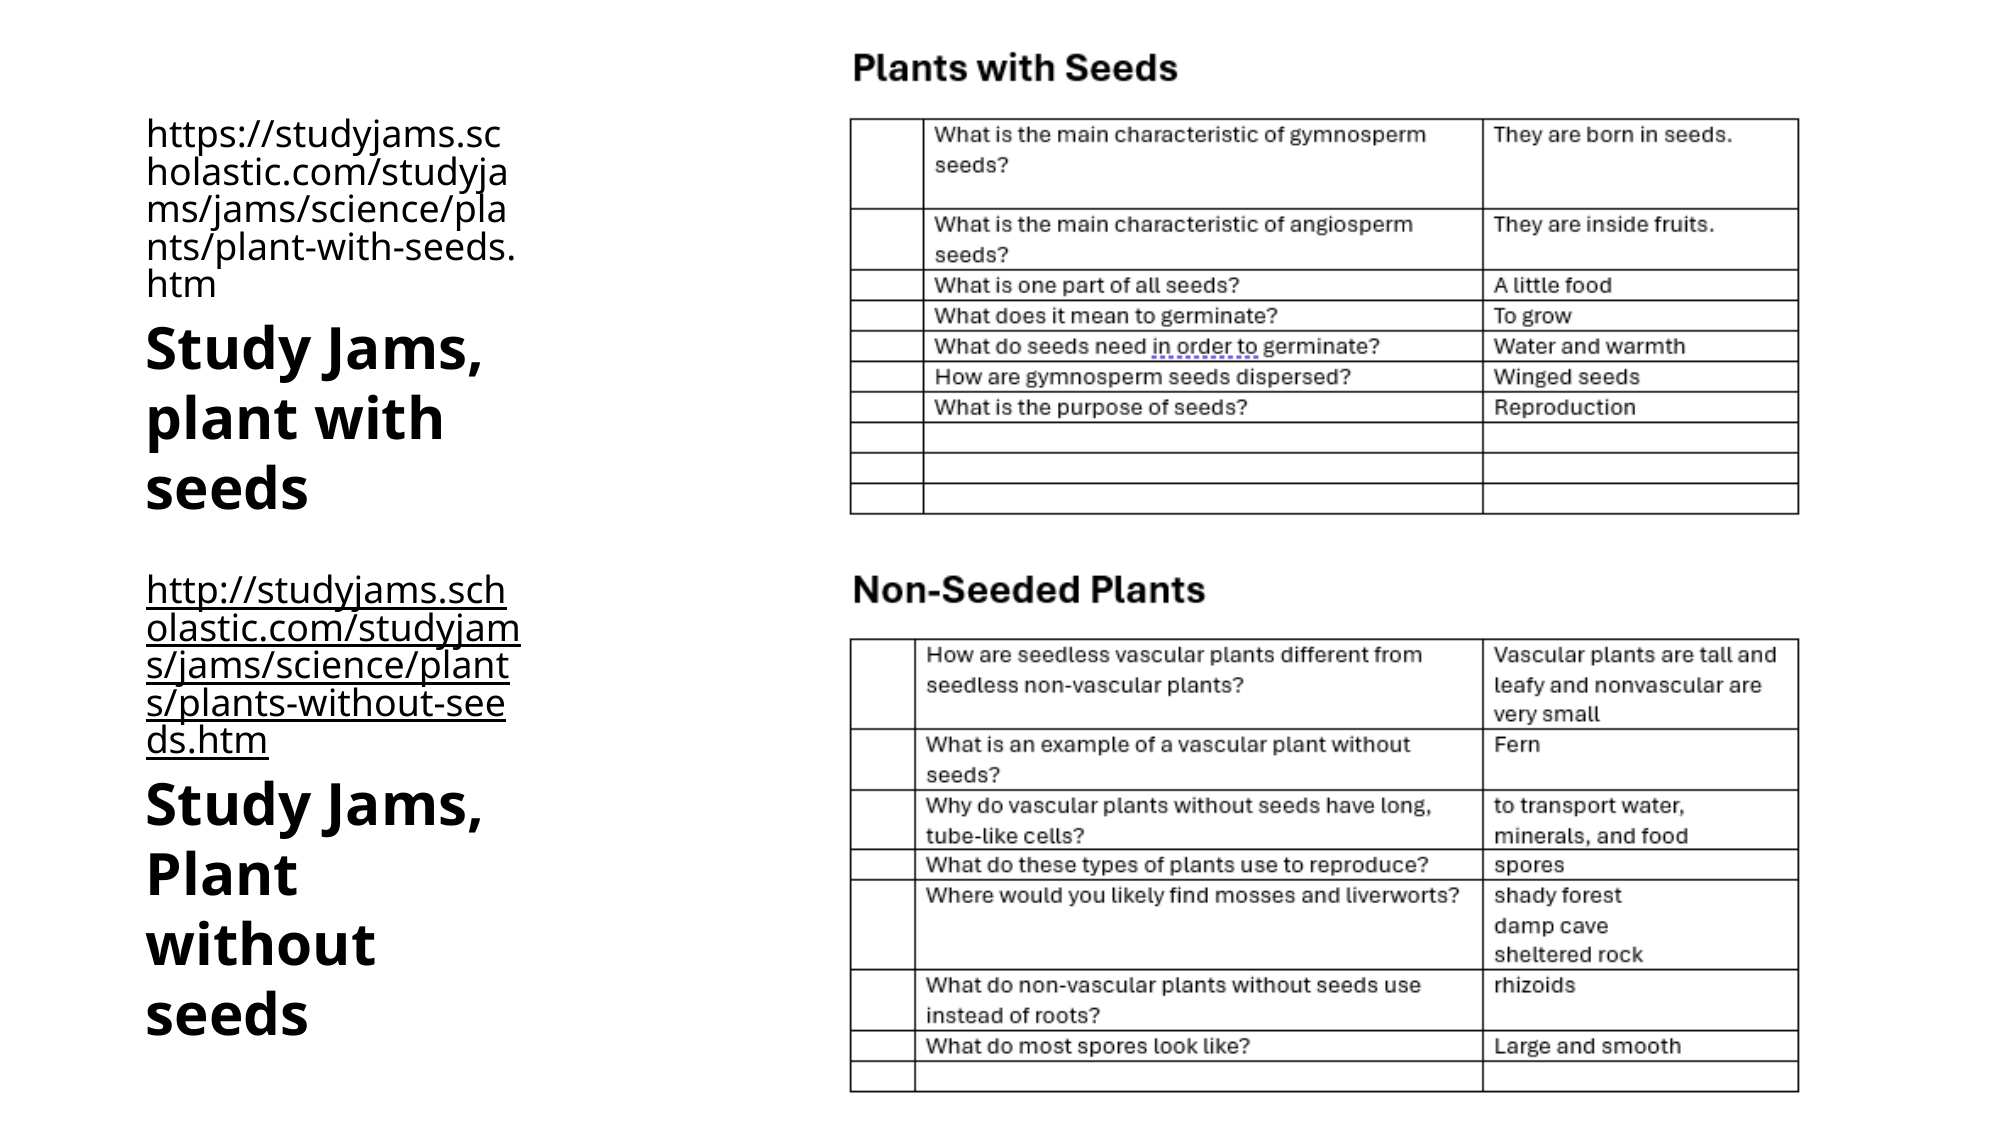

https://studyjams.scholastic.com/studyjams/jams/science/plants/plant-with-seeds.htm
Study Jams, plant with seeds
http://studyjams.scholastic.com/studyjams/jams/science/plants/plants-without-seeds.htm
Study Jams, Plant without seeds